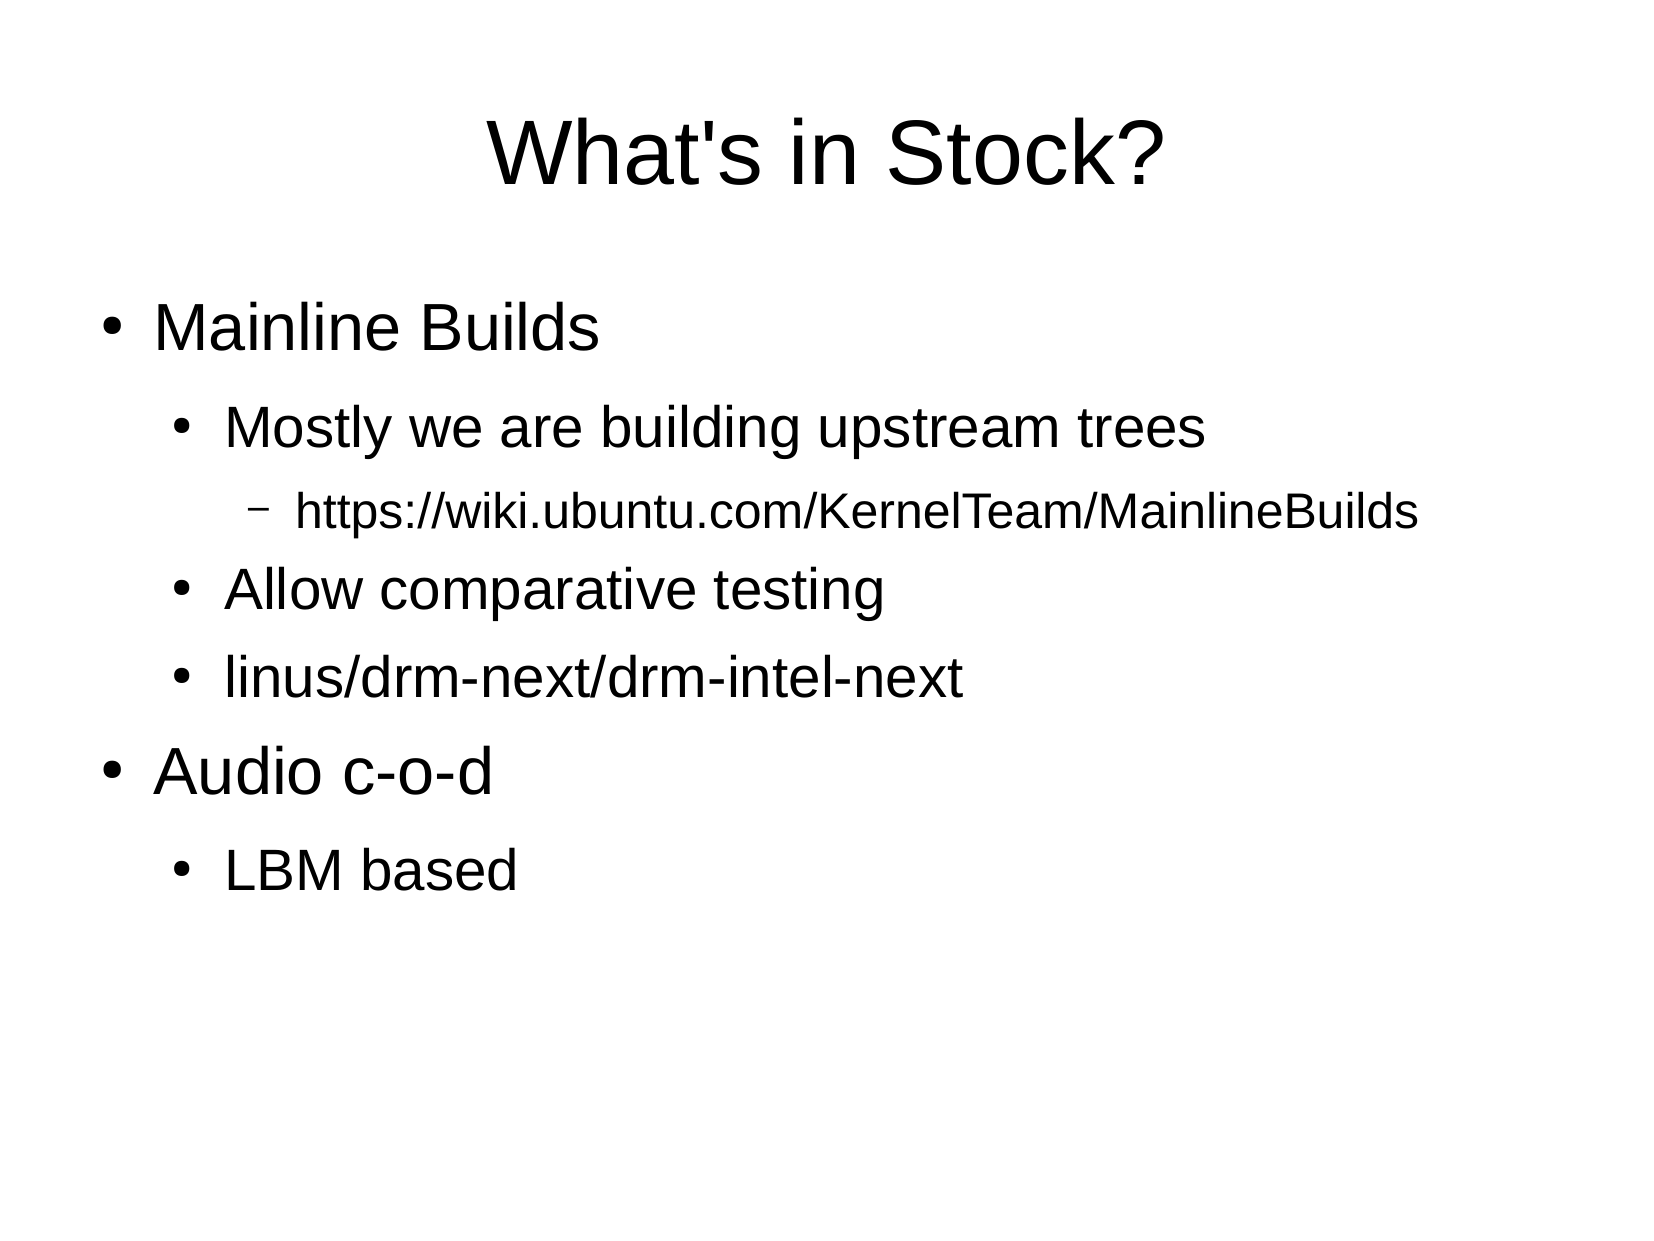

# What's in Stock?
Mainline Builds
Mostly we are building upstream trees
https://wiki.ubuntu.com/KernelTeam/MainlineBuilds
Allow comparative testing
linus/drm-next/drm-intel-next
Audio c-o-d
LBM based